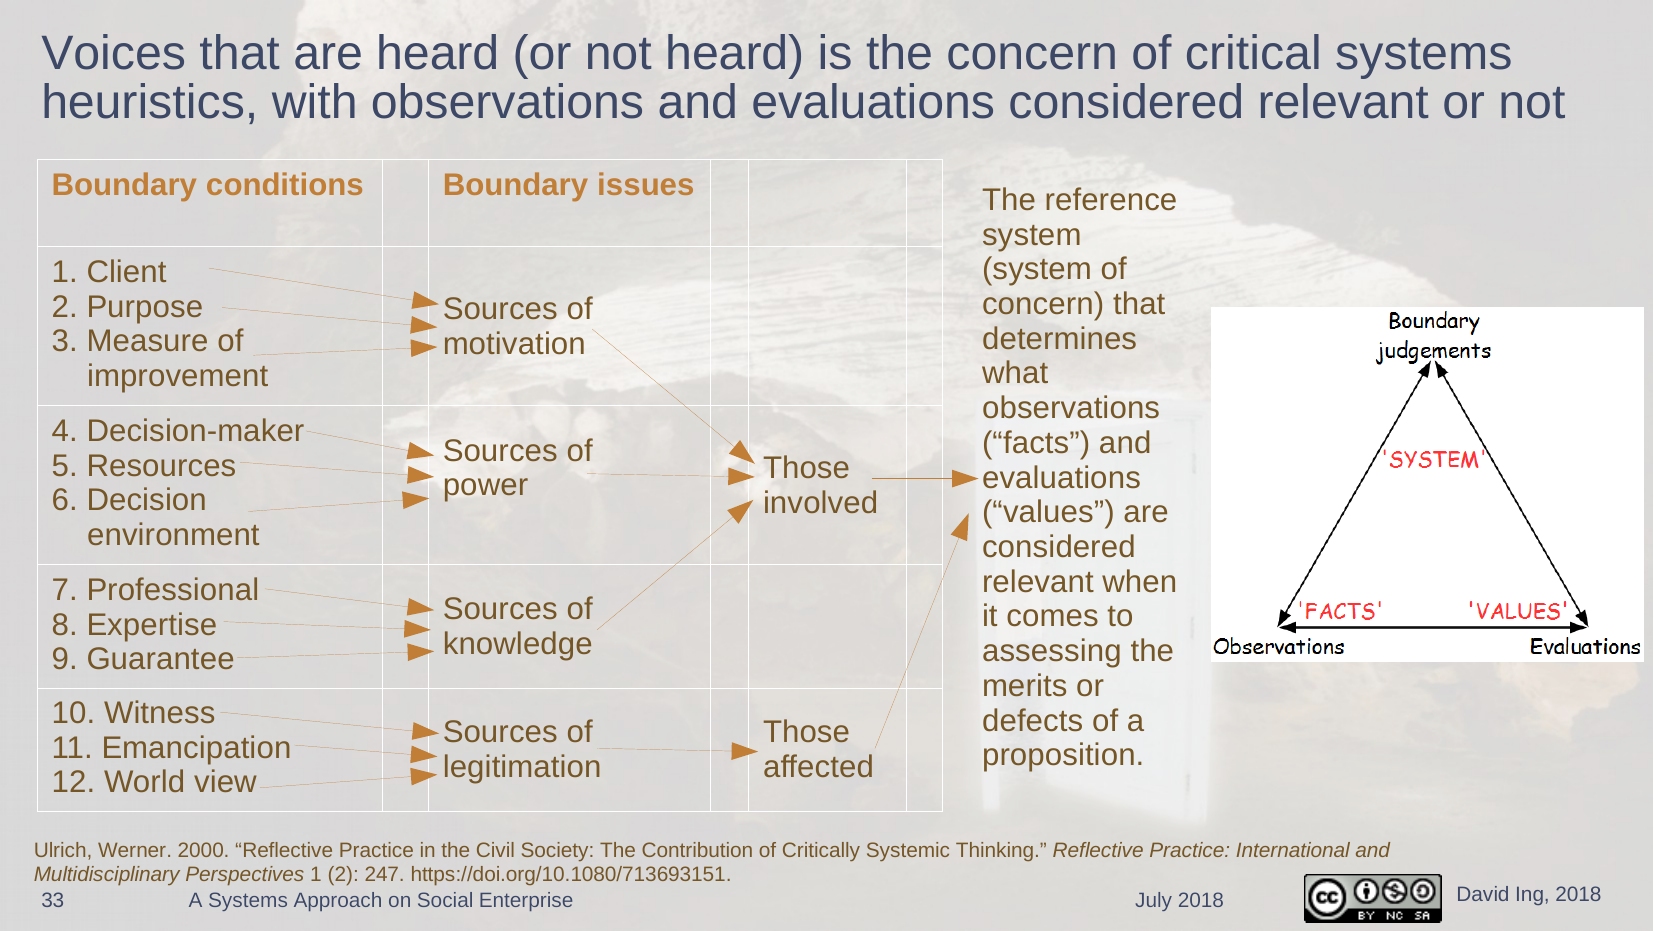

# Voices that are heard (or not heard) is the concern of critical systems heuristics, with observations and evaluations considered relevant or not
| Boundary conditions | | Boundary issues | | | |
| --- | --- | --- | --- | --- | --- |
| 1. Client 2. Purpose 3. Measure of improvement | | Sources of motivation | | | |
| 4. Decision-maker 5. Resources 6. Decision environment | | Sources of power | | Those involved | |
| 7. Professional 8. Expertise 9. Guarantee | | Sources of knowledge | | | |
| 10. Witness 11. Emancipation 12. World view | | Sources of legitimation | | Those affected | |
The reference system (system of concern) that determines what observations (“facts”) and evaluations (“values”) are considered relevant when it comes to assessing the merits or defects of a proposition.
Ulrich, Werner. 2000. “Reflective Practice in the Civil Society: The Contribution of Critically Systemic Thinking.” Reflective Practice: International and Multidisciplinary Perspectives 1 (2): 247. https://doi.org/10.1080/713693151.
A Systems Approach on Social Enterprise
July 2018